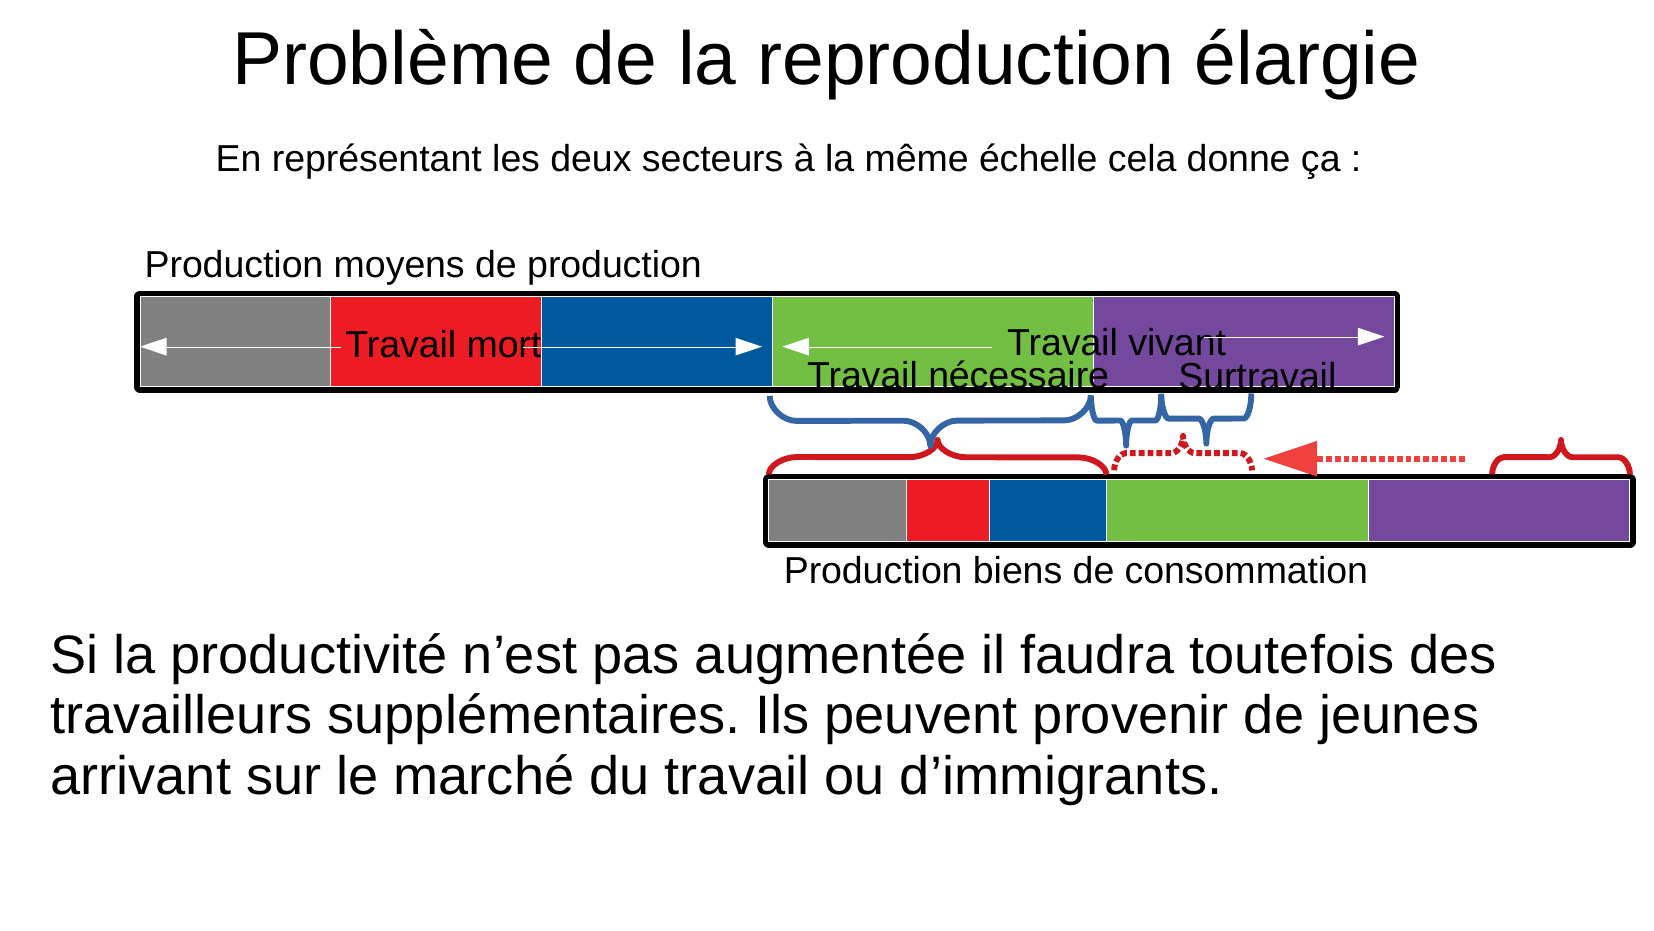

# Problème de la reproduction élargie
En représentant les deux secteurs à la même échelle cela donne ça :
Production moyens de production
Travail vivant
Travail mort
Travail nécessaire
Surtravail
Production biens de consommation
Si la productivité n’est pas augmentée il faudra toutefois des travailleurs supplémentaires. Ils peuvent provenir de jeunes arrivant sur le marché du travail ou d’immigrants.